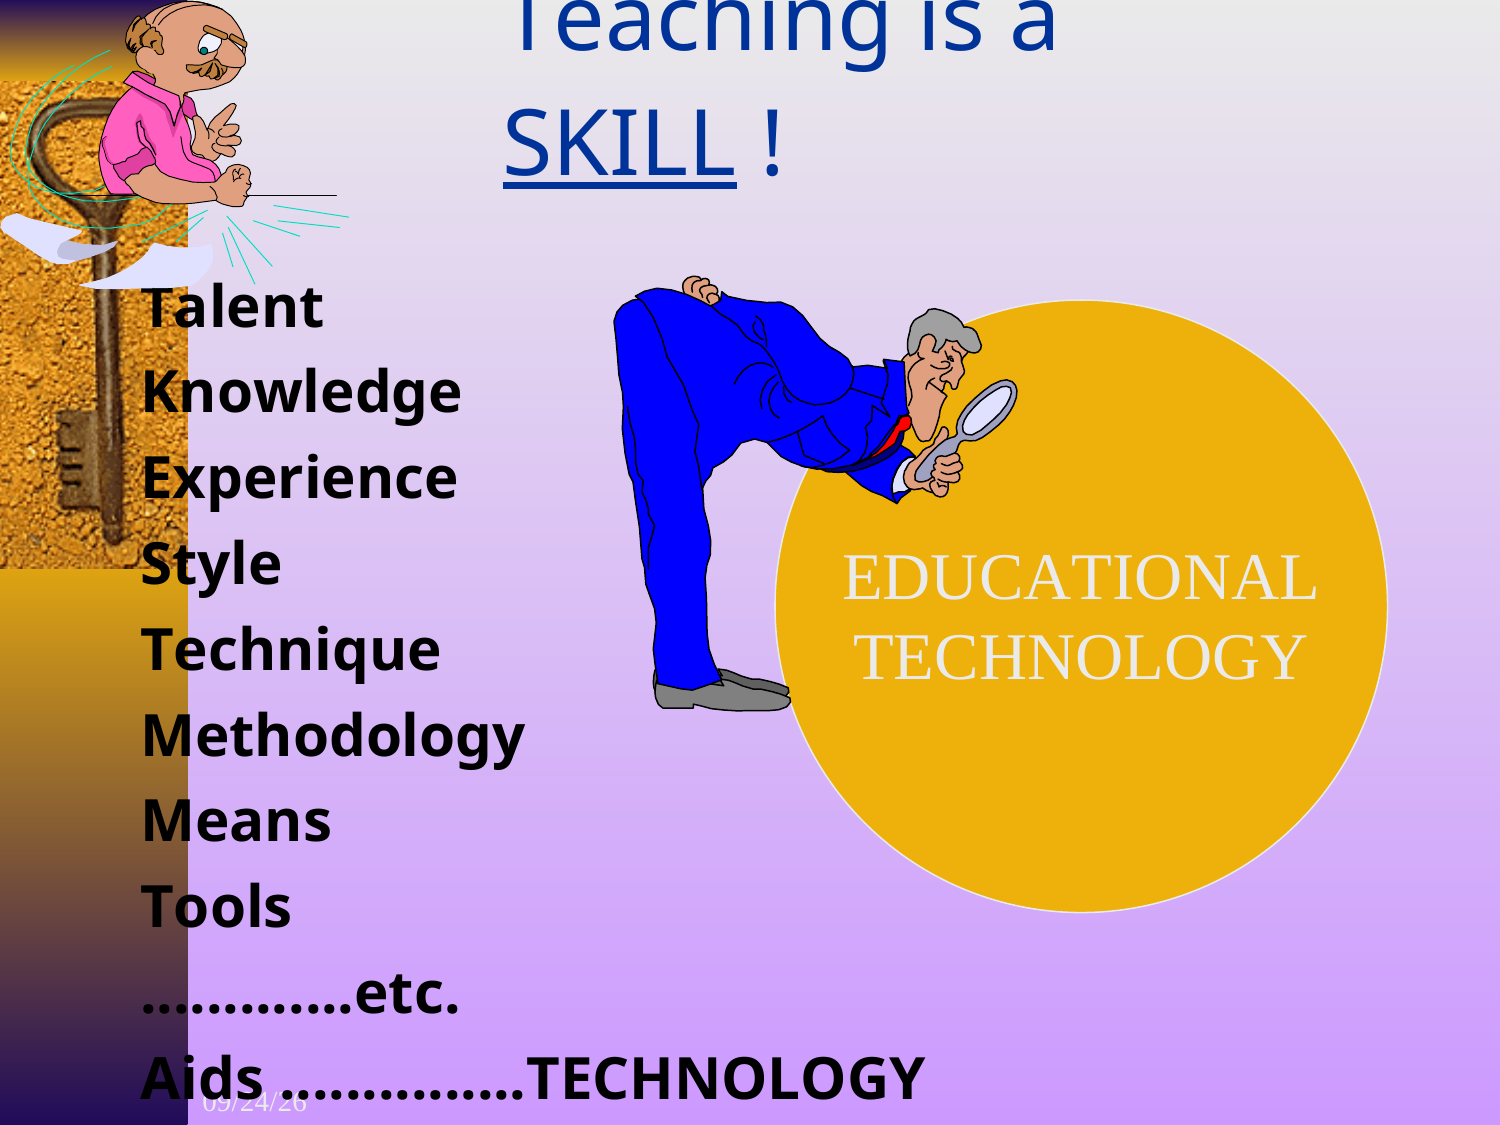

# Teaching is a SKILL !
Talent
Knowledge
Experience
Style
Technique
Methodology
Means
Tools
.............etc.
Aids ...............TECHNOLOGY
EDUCATIONAL TECHNOLOGY